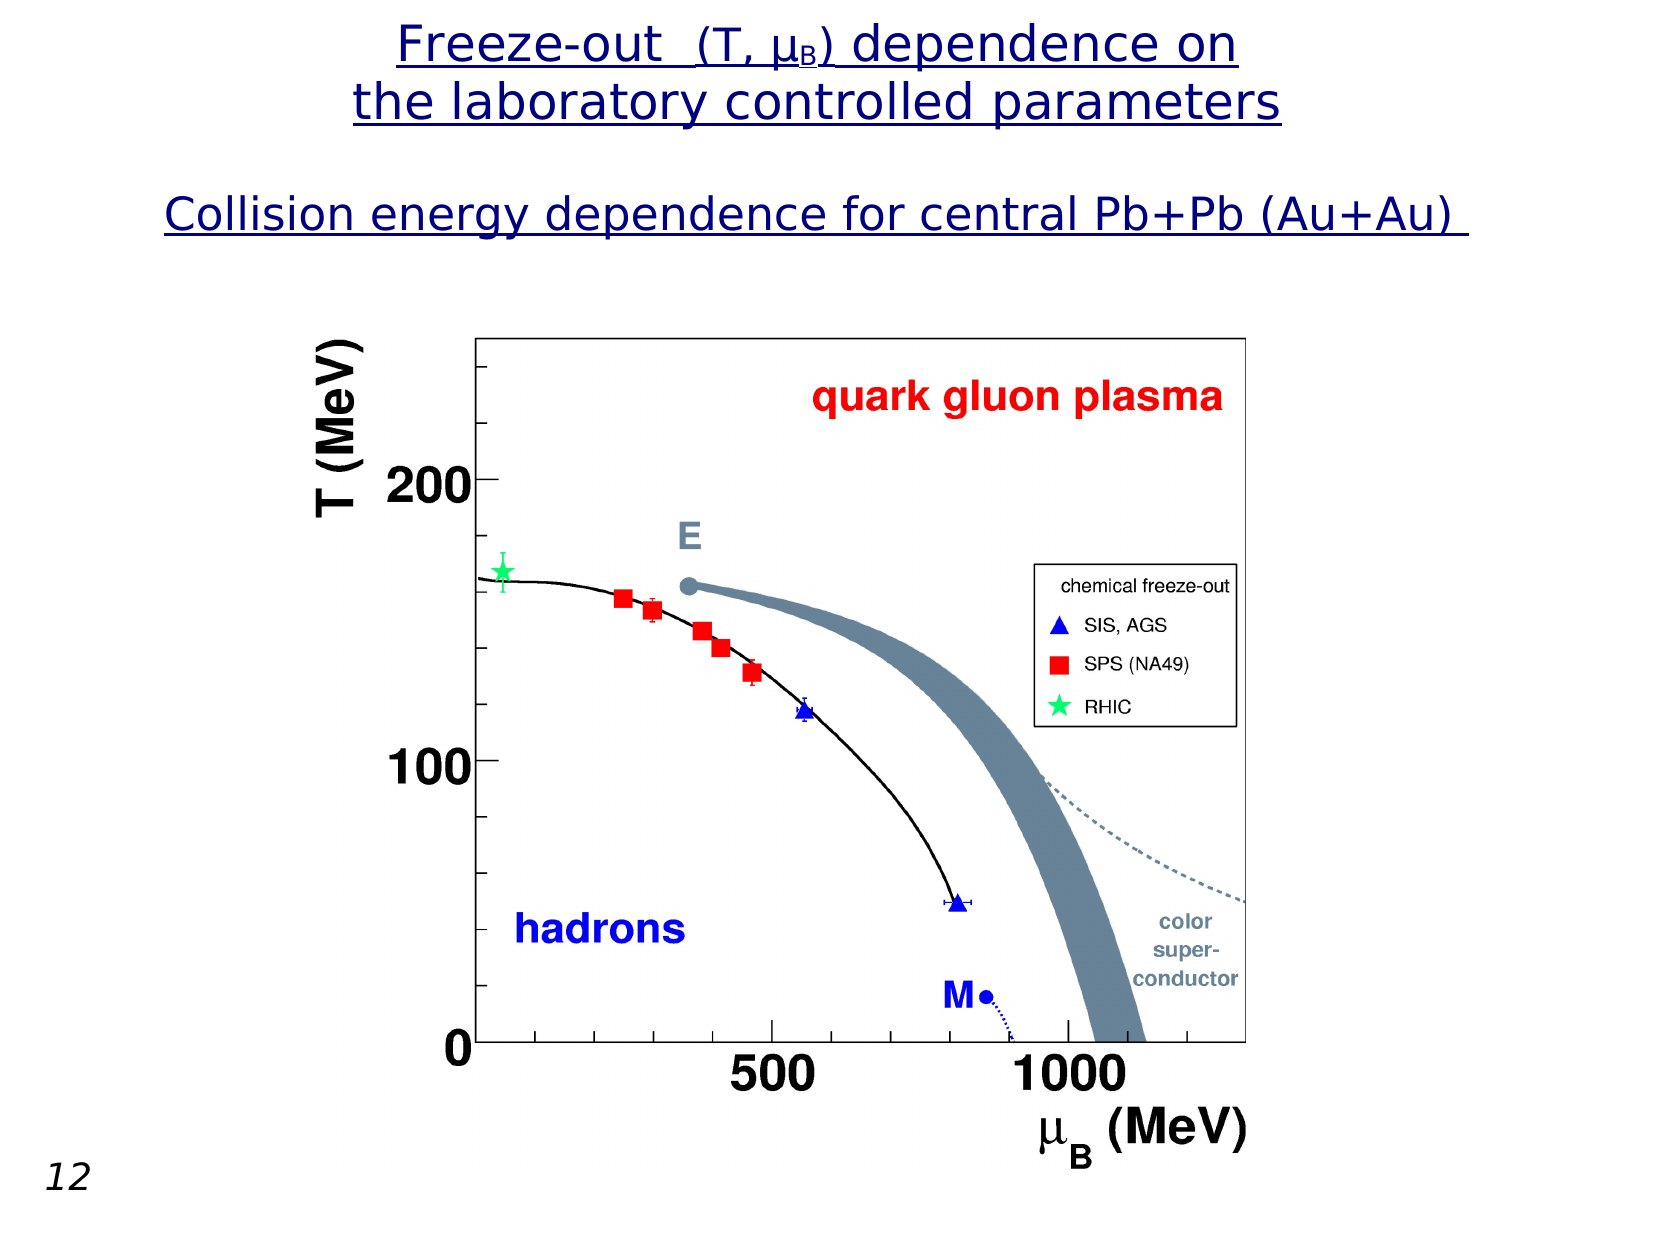

Freeze-out (T, µB) dependence on
the laboratory controlled parameters
Collision energy dependence for central Pb+Pb (Au+Au)